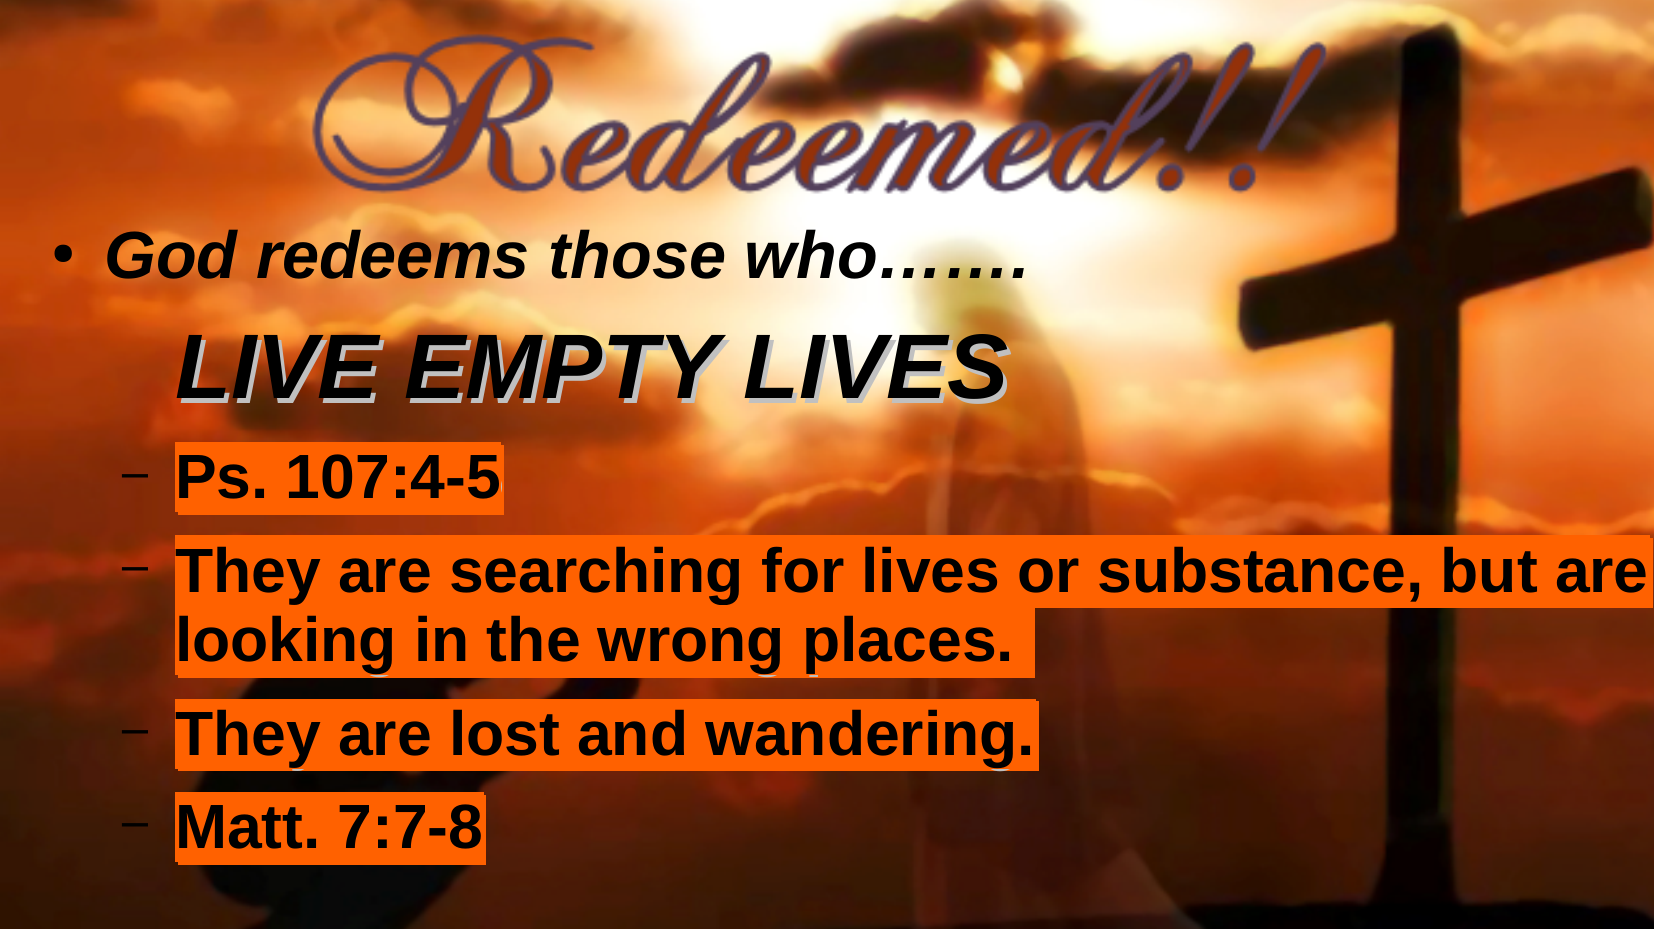

# God redeems those who…….
LIVE EMPTY LIVES
Ps. 107:4-5
They are searching for lives or substance, but are looking in the wrong places.
They are lost and wandering.
Matt. 7:7-8